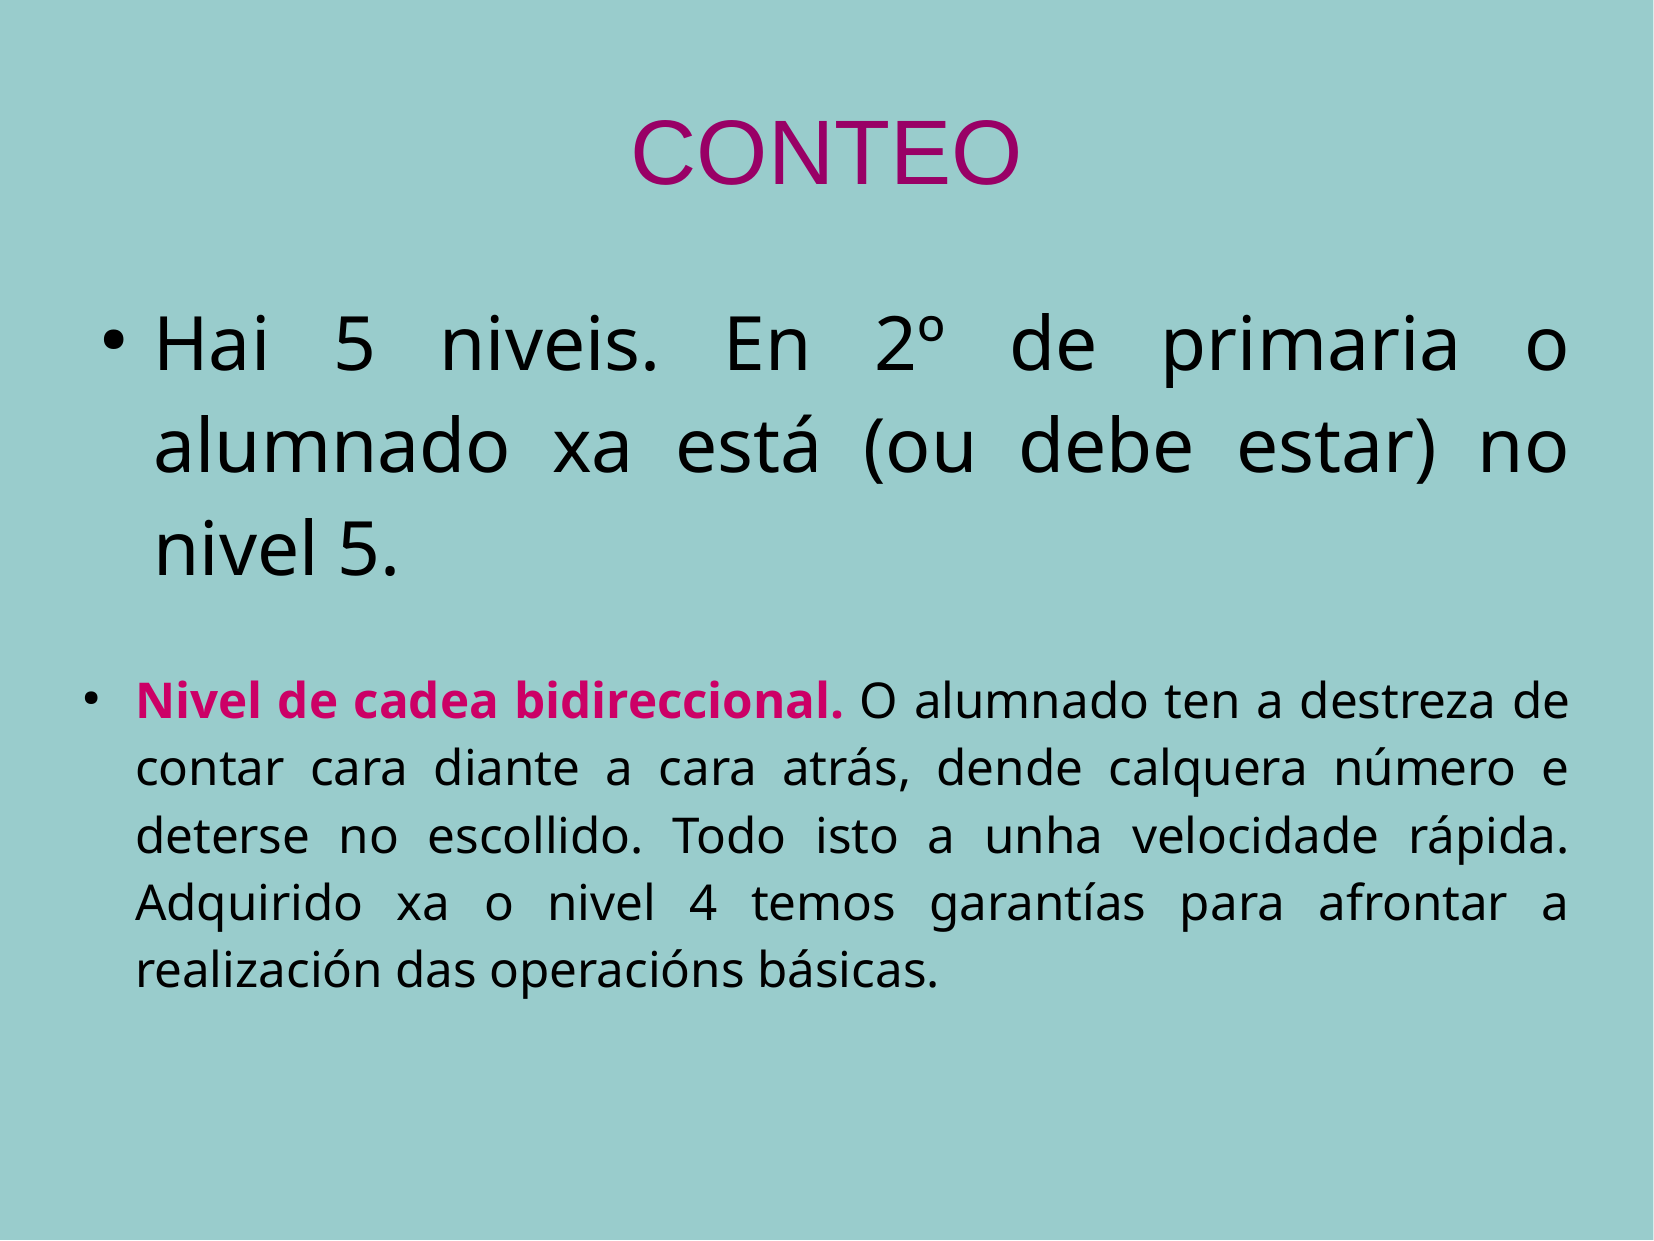

# CONTEO
Hai 5 niveis. En 2º de primaria o alumnado xa está (ou debe estar) no nivel 5.
Nivel de cadea bidireccional. O alumnado ten a destreza de contar cara diante a cara atrás, dende calquera número e deterse no escollido. Todo isto a unha velocidade rápida. Adquirido xa o nivel 4 temos garantías para afrontar a realización das operacións básicas.